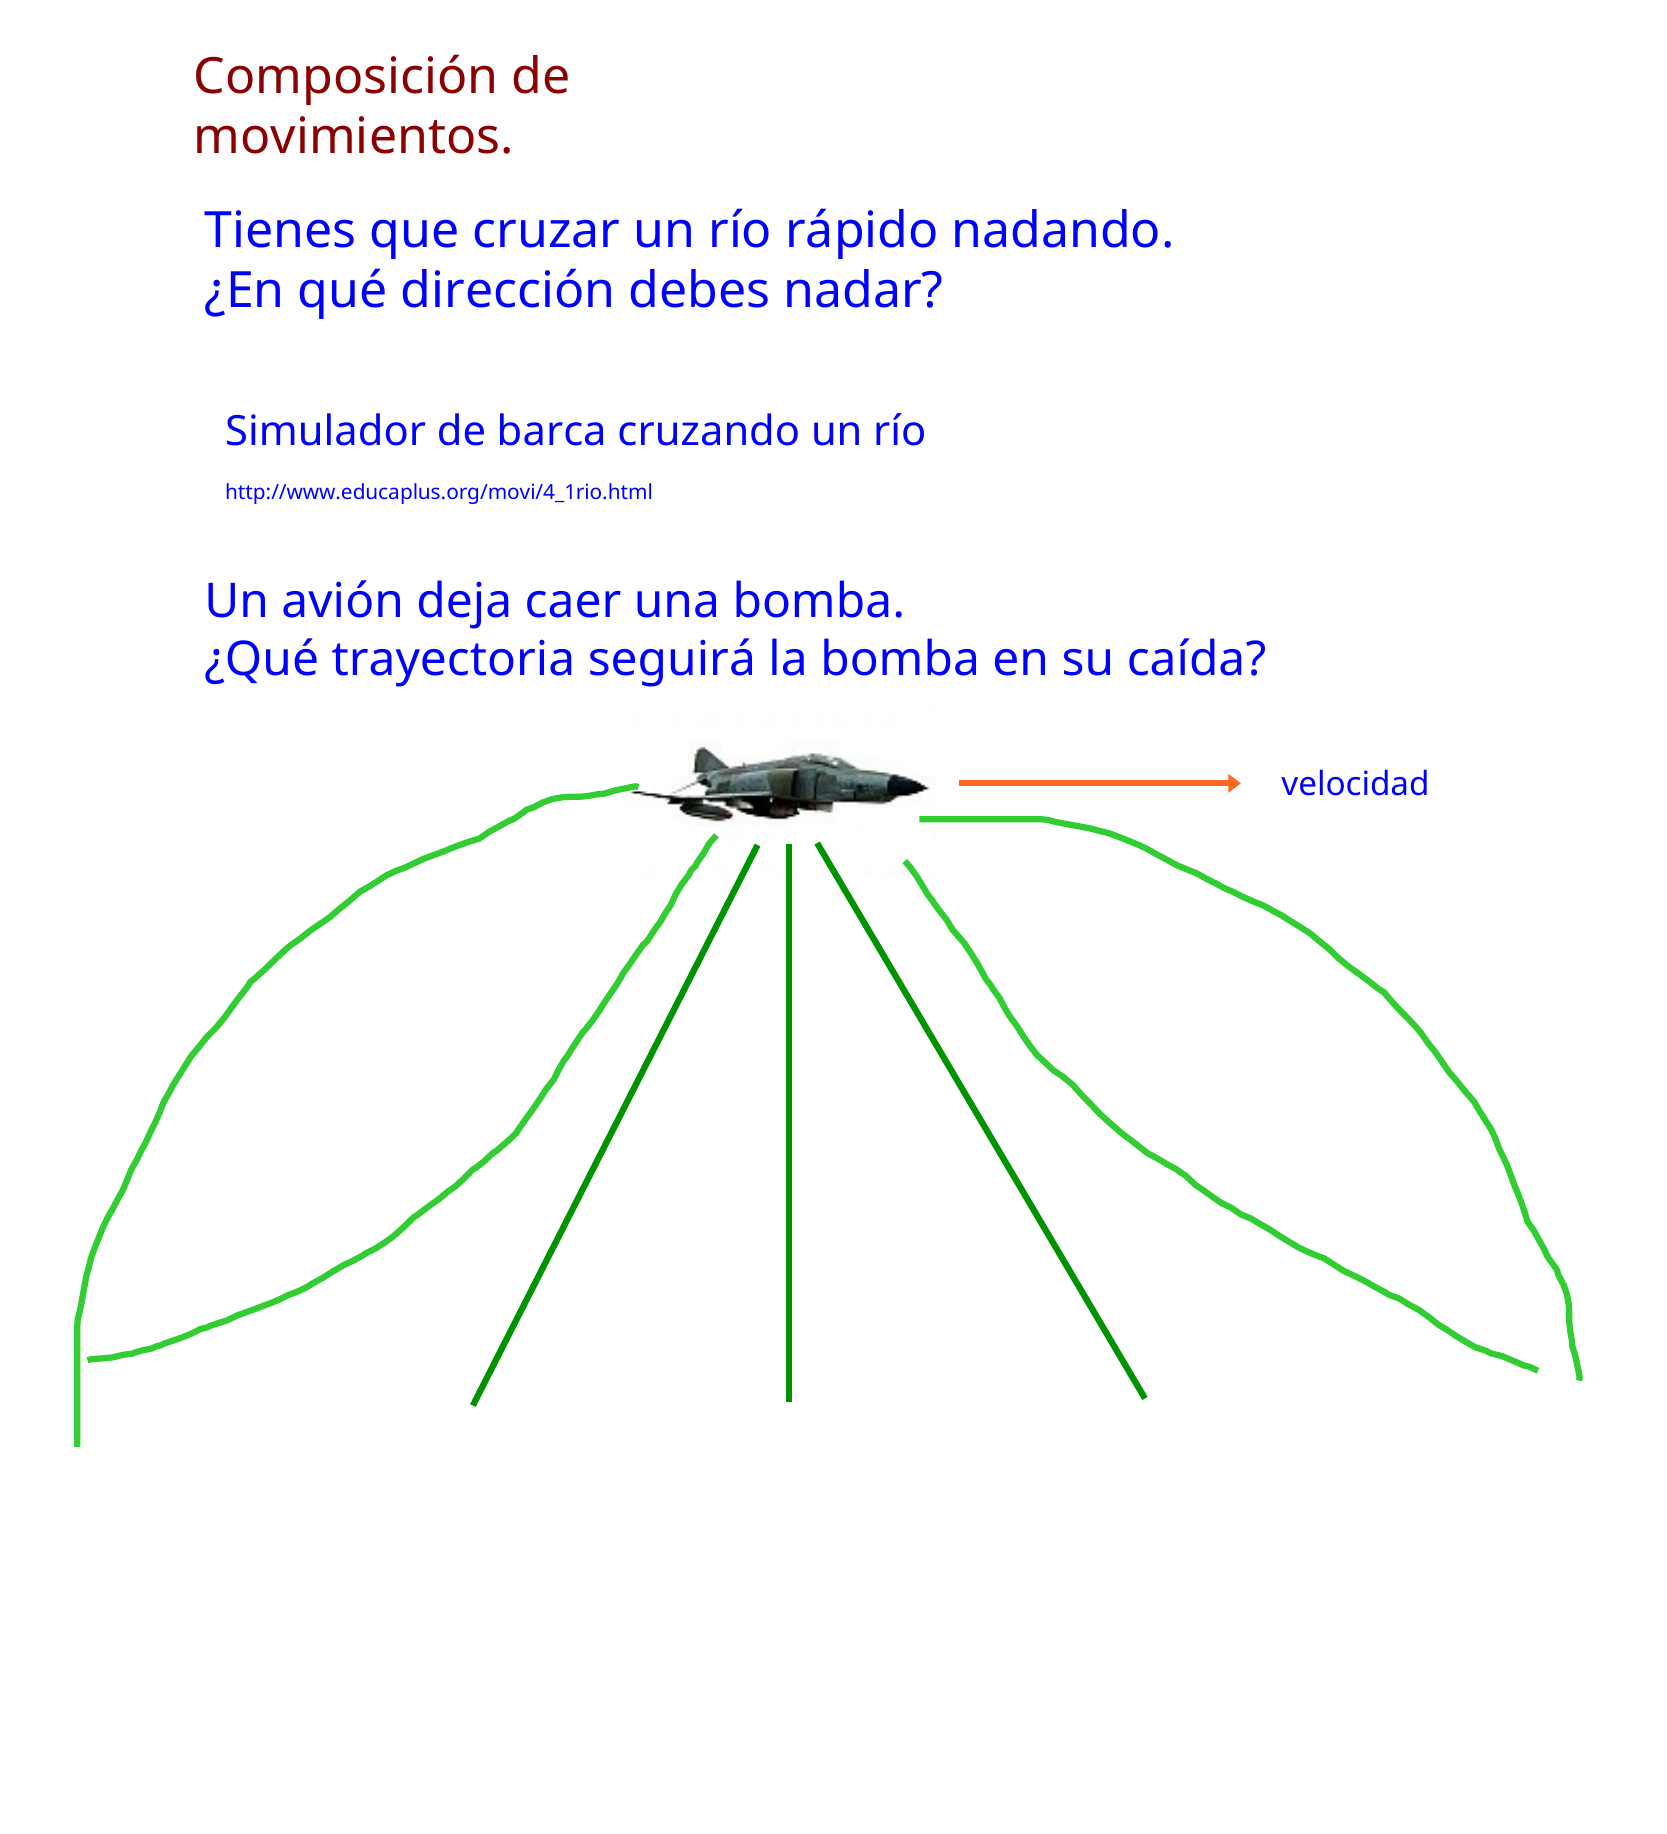

Composición de movimientos.
Tienes que cruzar un río rápido nadando.
¿En qué dirección debes nadar?
Simulador de barca cruzando un río
http://www.educaplus.org/movi/4_1rio.html
Un avión deja caer una bomba.
¿Qué trayectoria seguirá la bomba en su caída?
velocidad